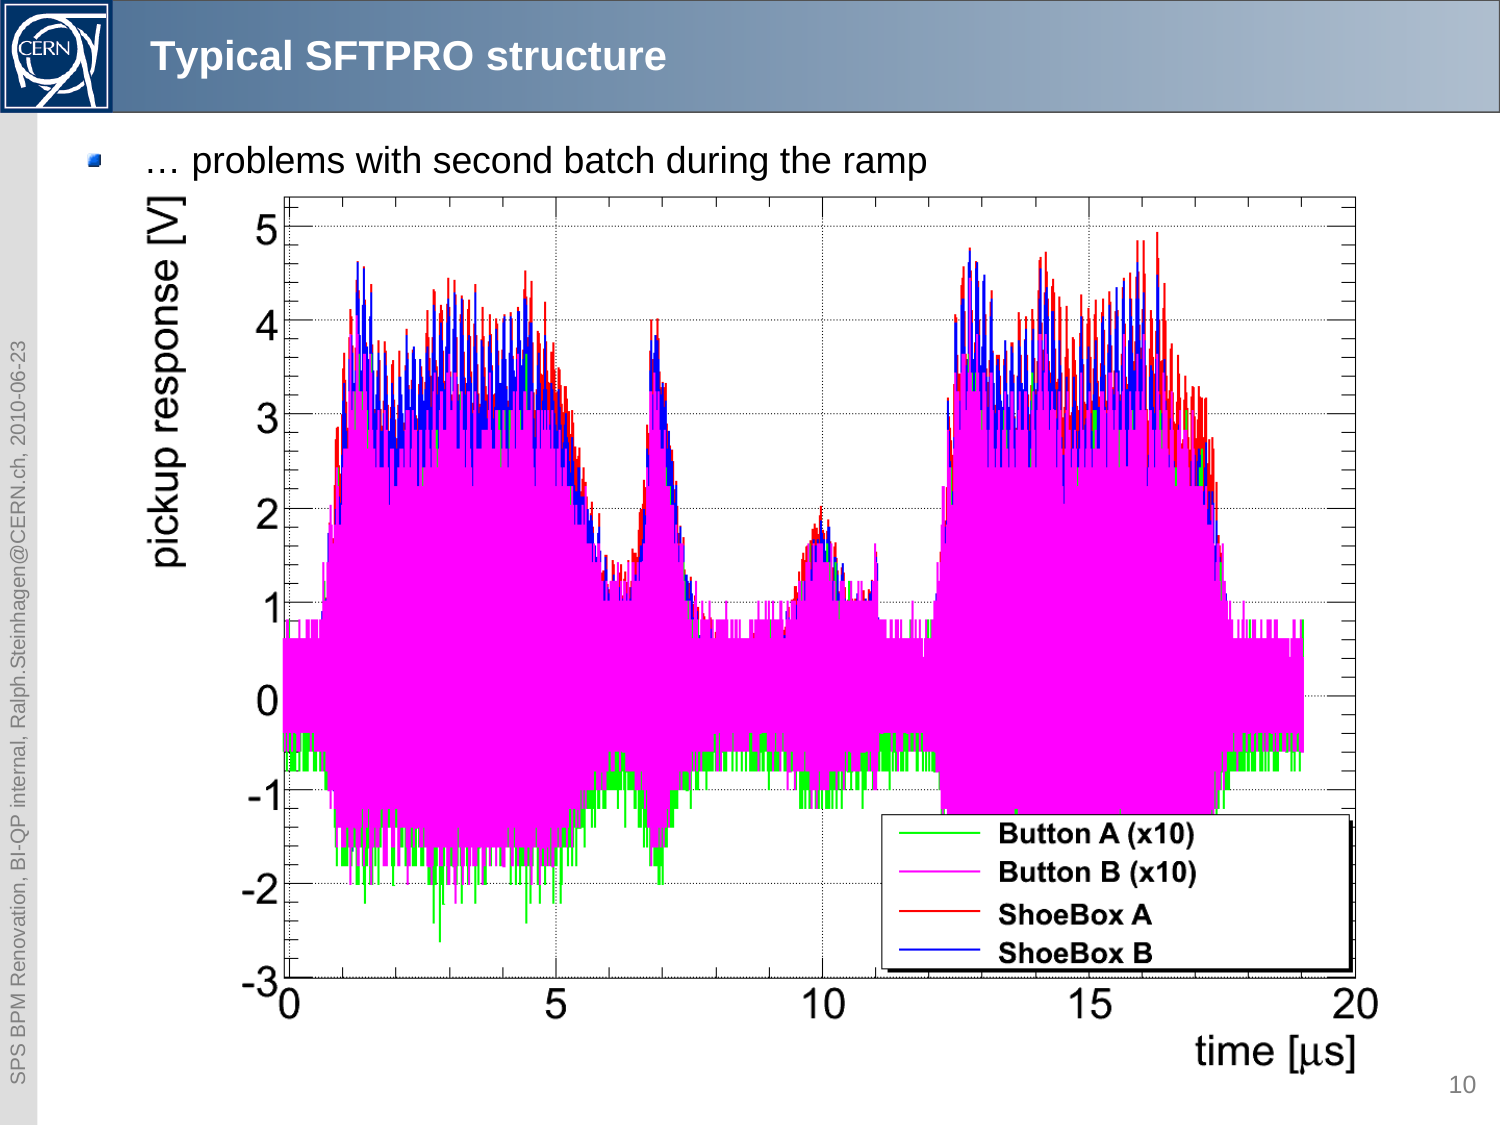

# Typical SFTPRO structure
… problems with second batch during the ramp